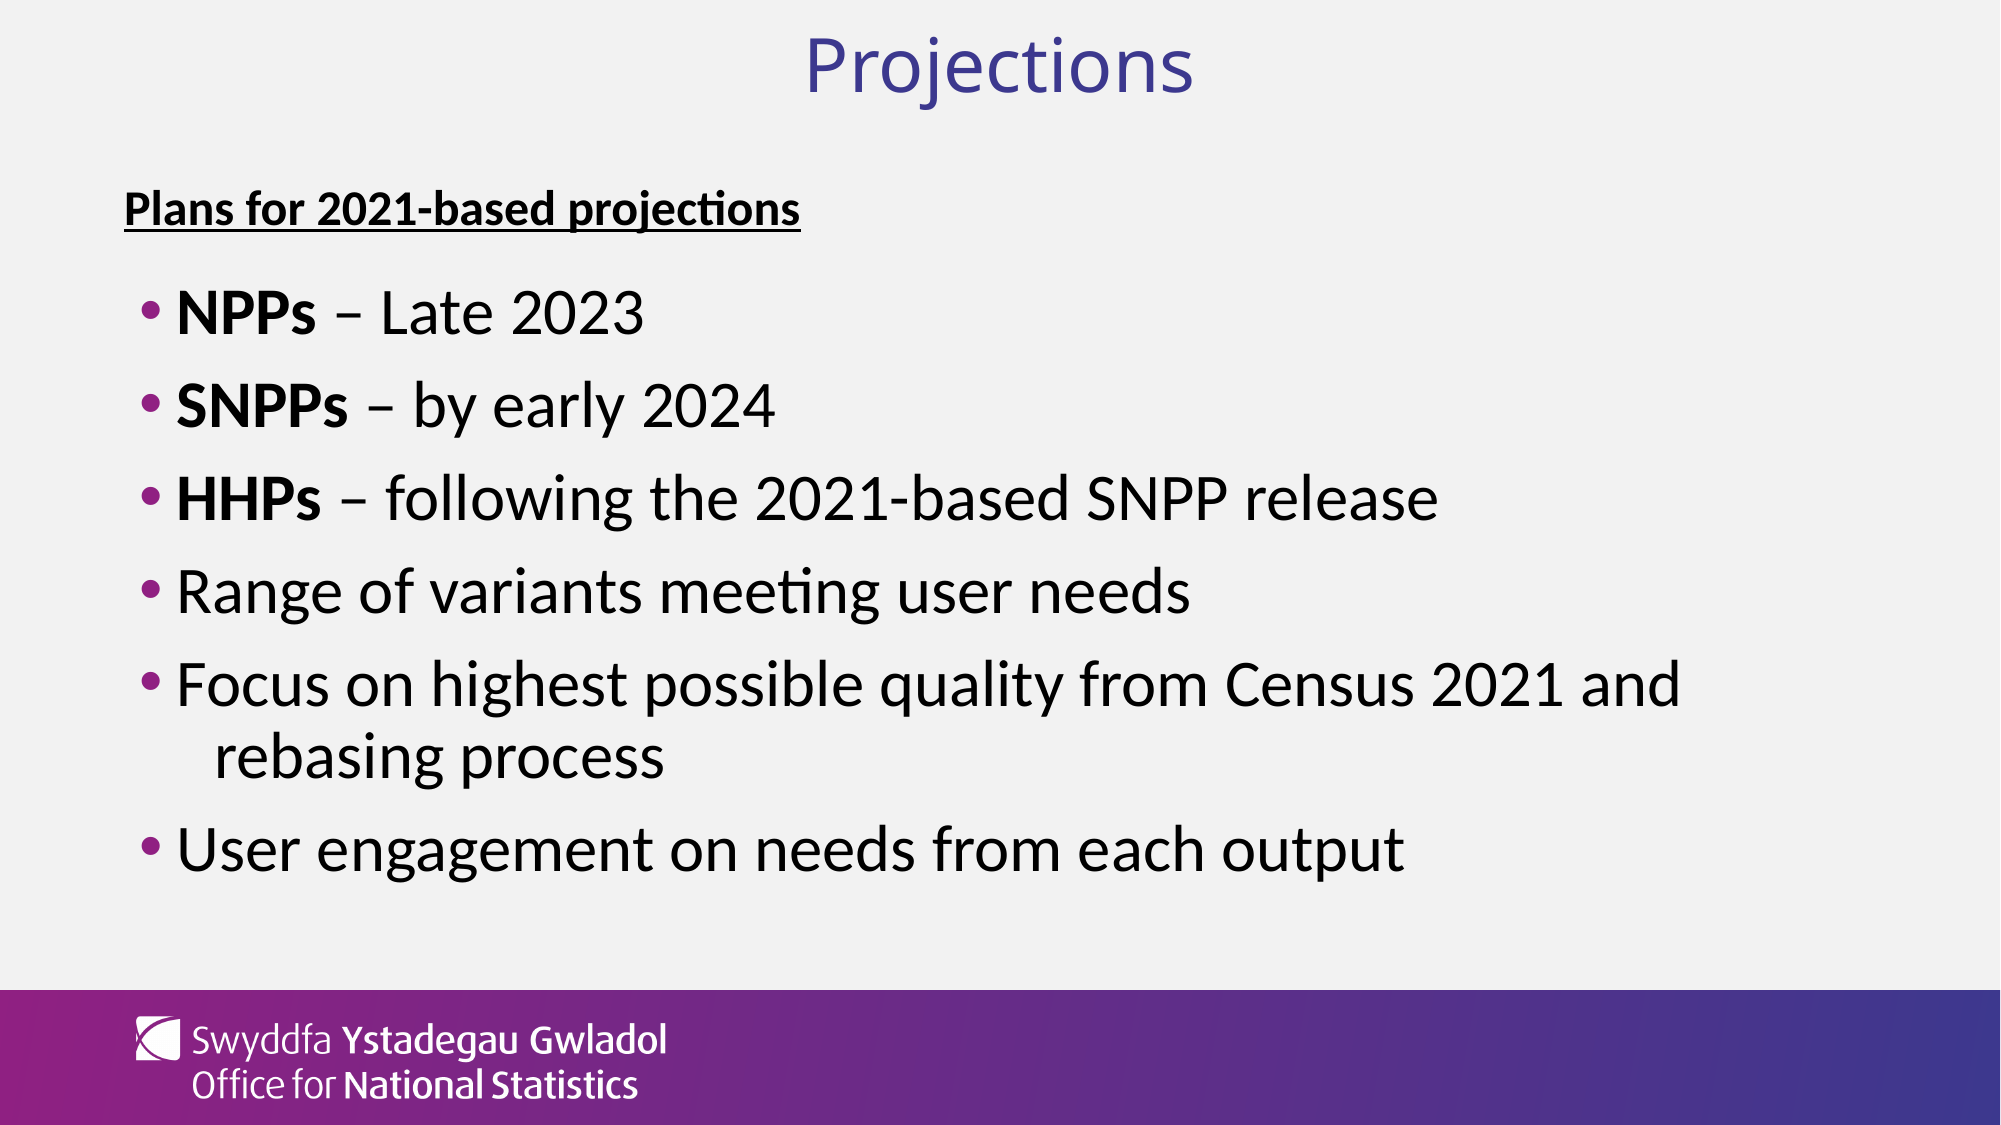

# Projections
Plans for 2021-based projections
NPPs – Late 2023
SNPPs – by early 2024
HHPs – following the 2021-based SNPP release
Range of variants meeting user needs
Focus on highest possible quality from Census 2021 and rebasing process
User engagement on needs from each output